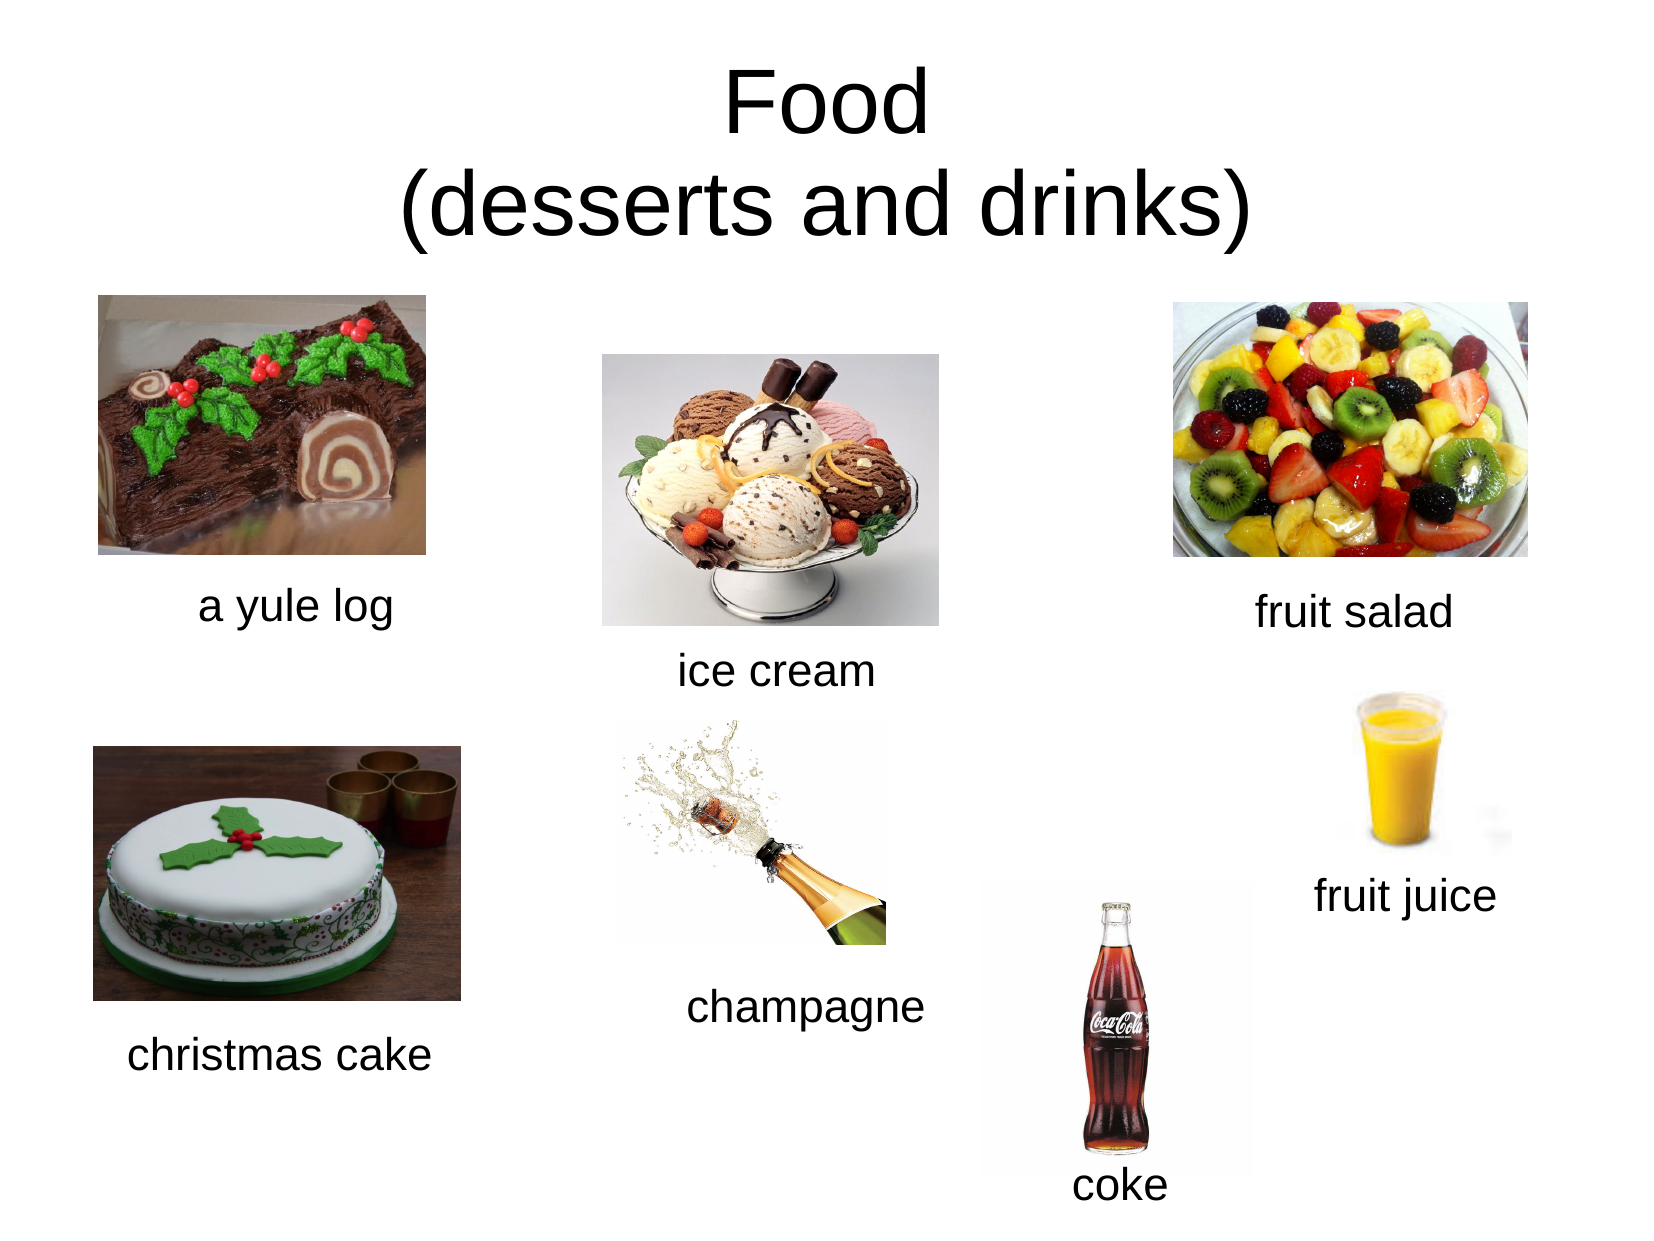

# Food (desserts and drinks)
a yule log
fruit salad
ice cream
fruit juice
champagne
christmas cake
coke